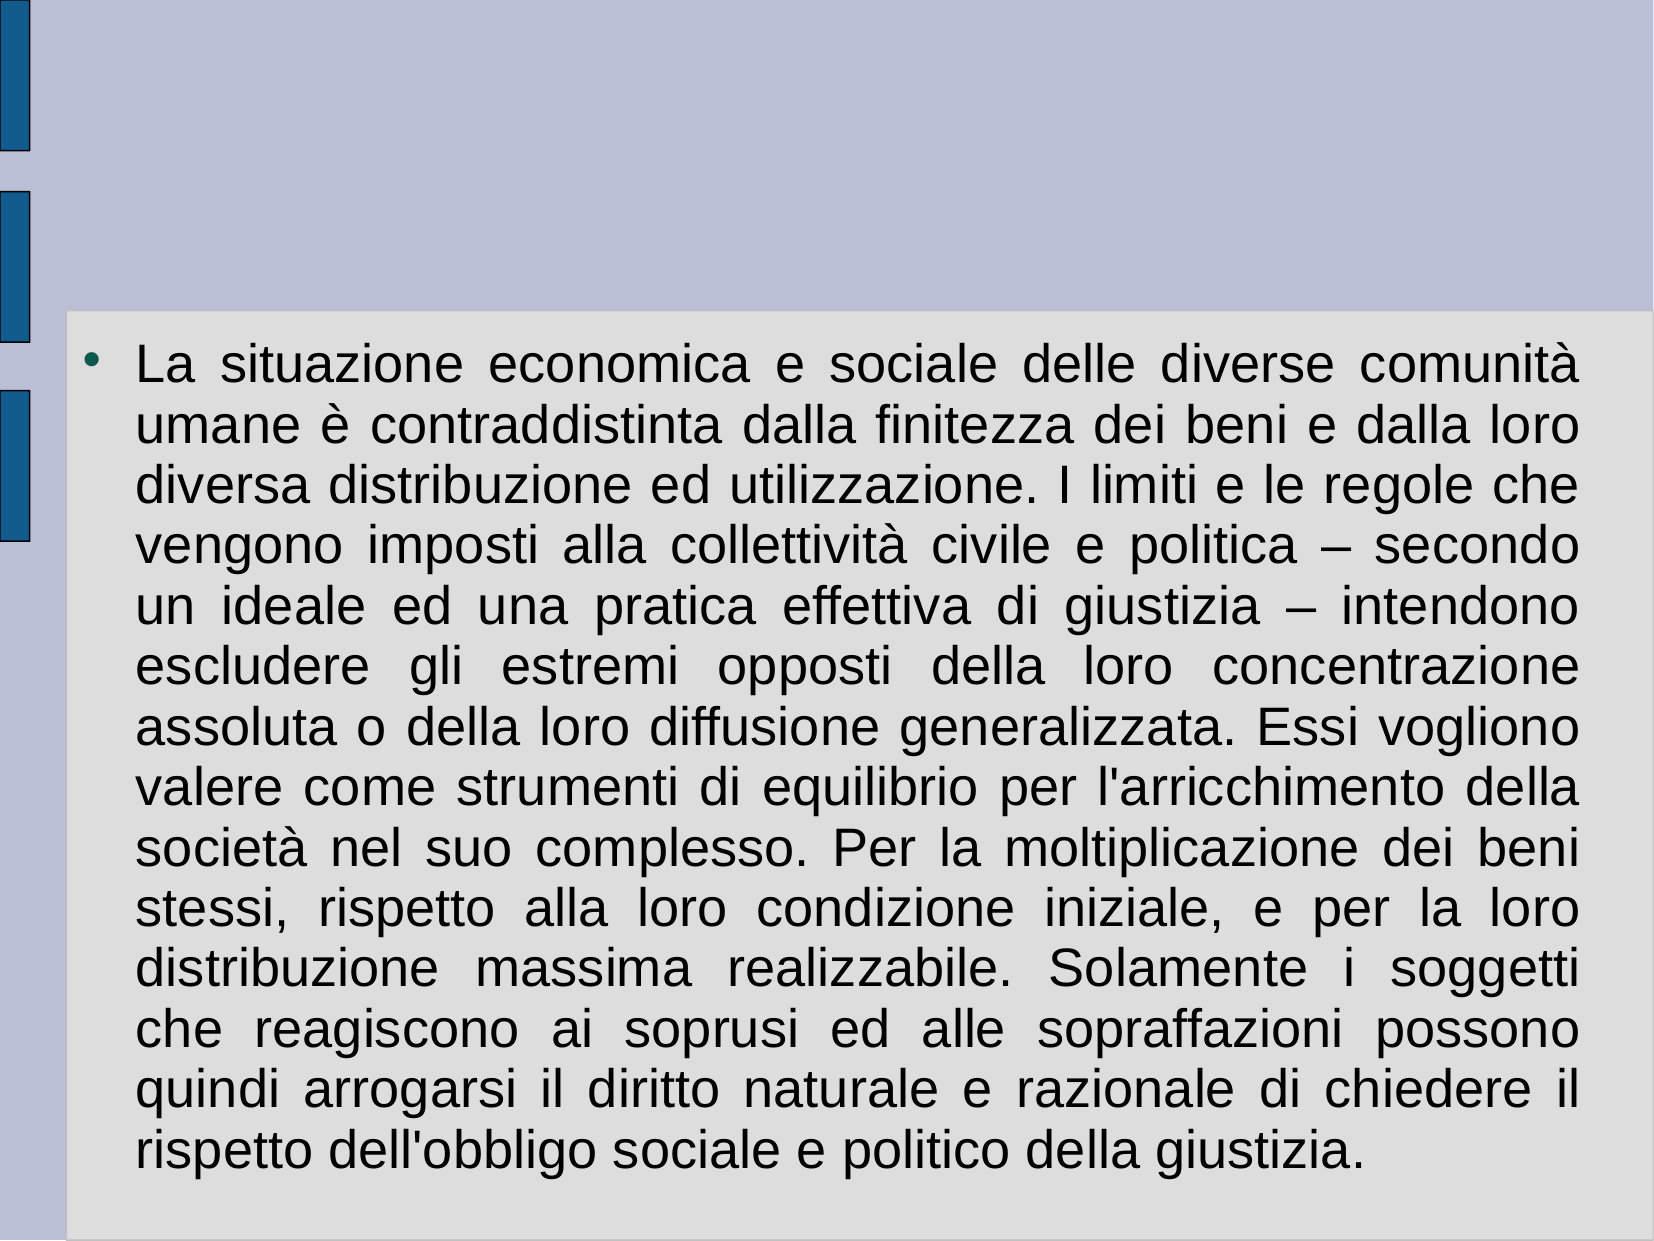

#
La situazione economica e sociale delle diverse comunità umane è contraddistinta dalla finitezza dei beni e dalla loro diversa distribuzione ed utilizzazione. I limiti e le regole che vengono imposti alla collettività civile e politica – secondo un ideale ed una pratica effettiva di giustizia – intendono escludere gli estremi opposti della loro concentrazione assoluta o della loro diffusione generalizzata. Essi vogliono valere come strumenti di equilibrio per l'arricchimento della società nel suo complesso. Per la moltiplicazione dei beni stessi, rispetto alla loro condizione iniziale, e per la loro distribuzione massima realizzabile. Solamente i soggetti che reagiscono ai soprusi ed alle sopraffazioni possono quindi arrogarsi il diritto naturale e razionale di chiedere il rispetto dell'obbligo sociale e politico della giustizia.